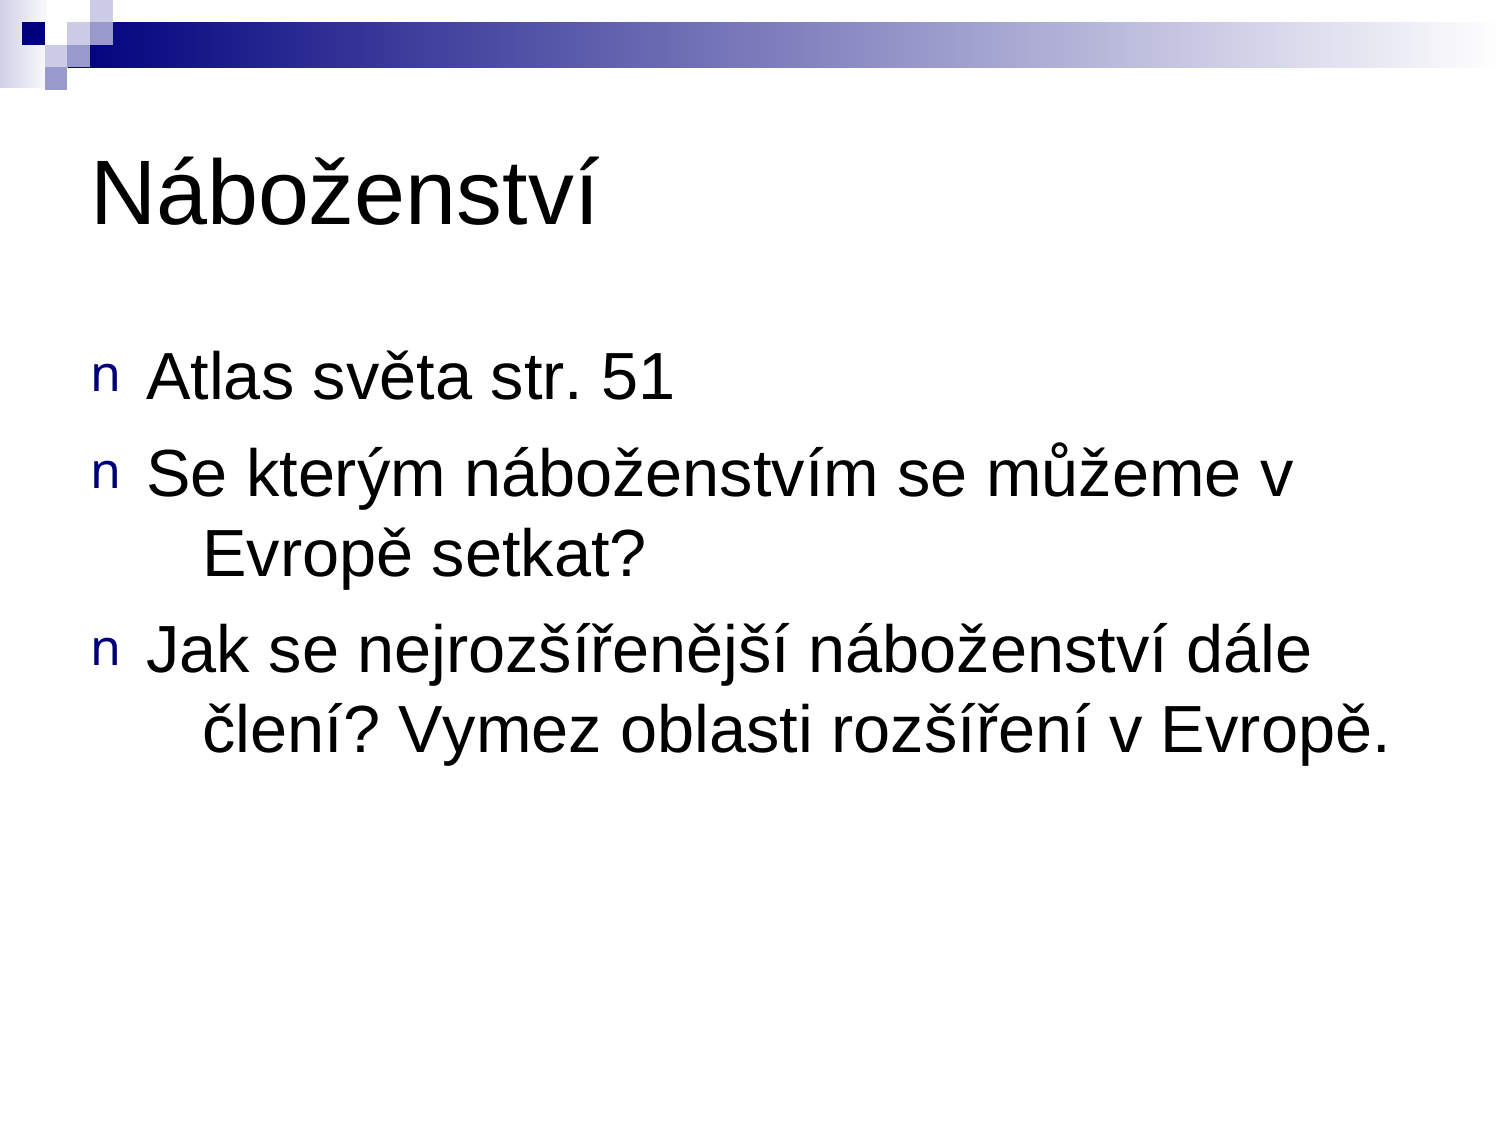

# Náboženství
Atlas světa str. 51
Se kterým náboženstvím se můžeme v Evropě setkat?
Jak se nejrozšířenější náboženství dále člení? Vymez oblasti rozšíření v Evropě.